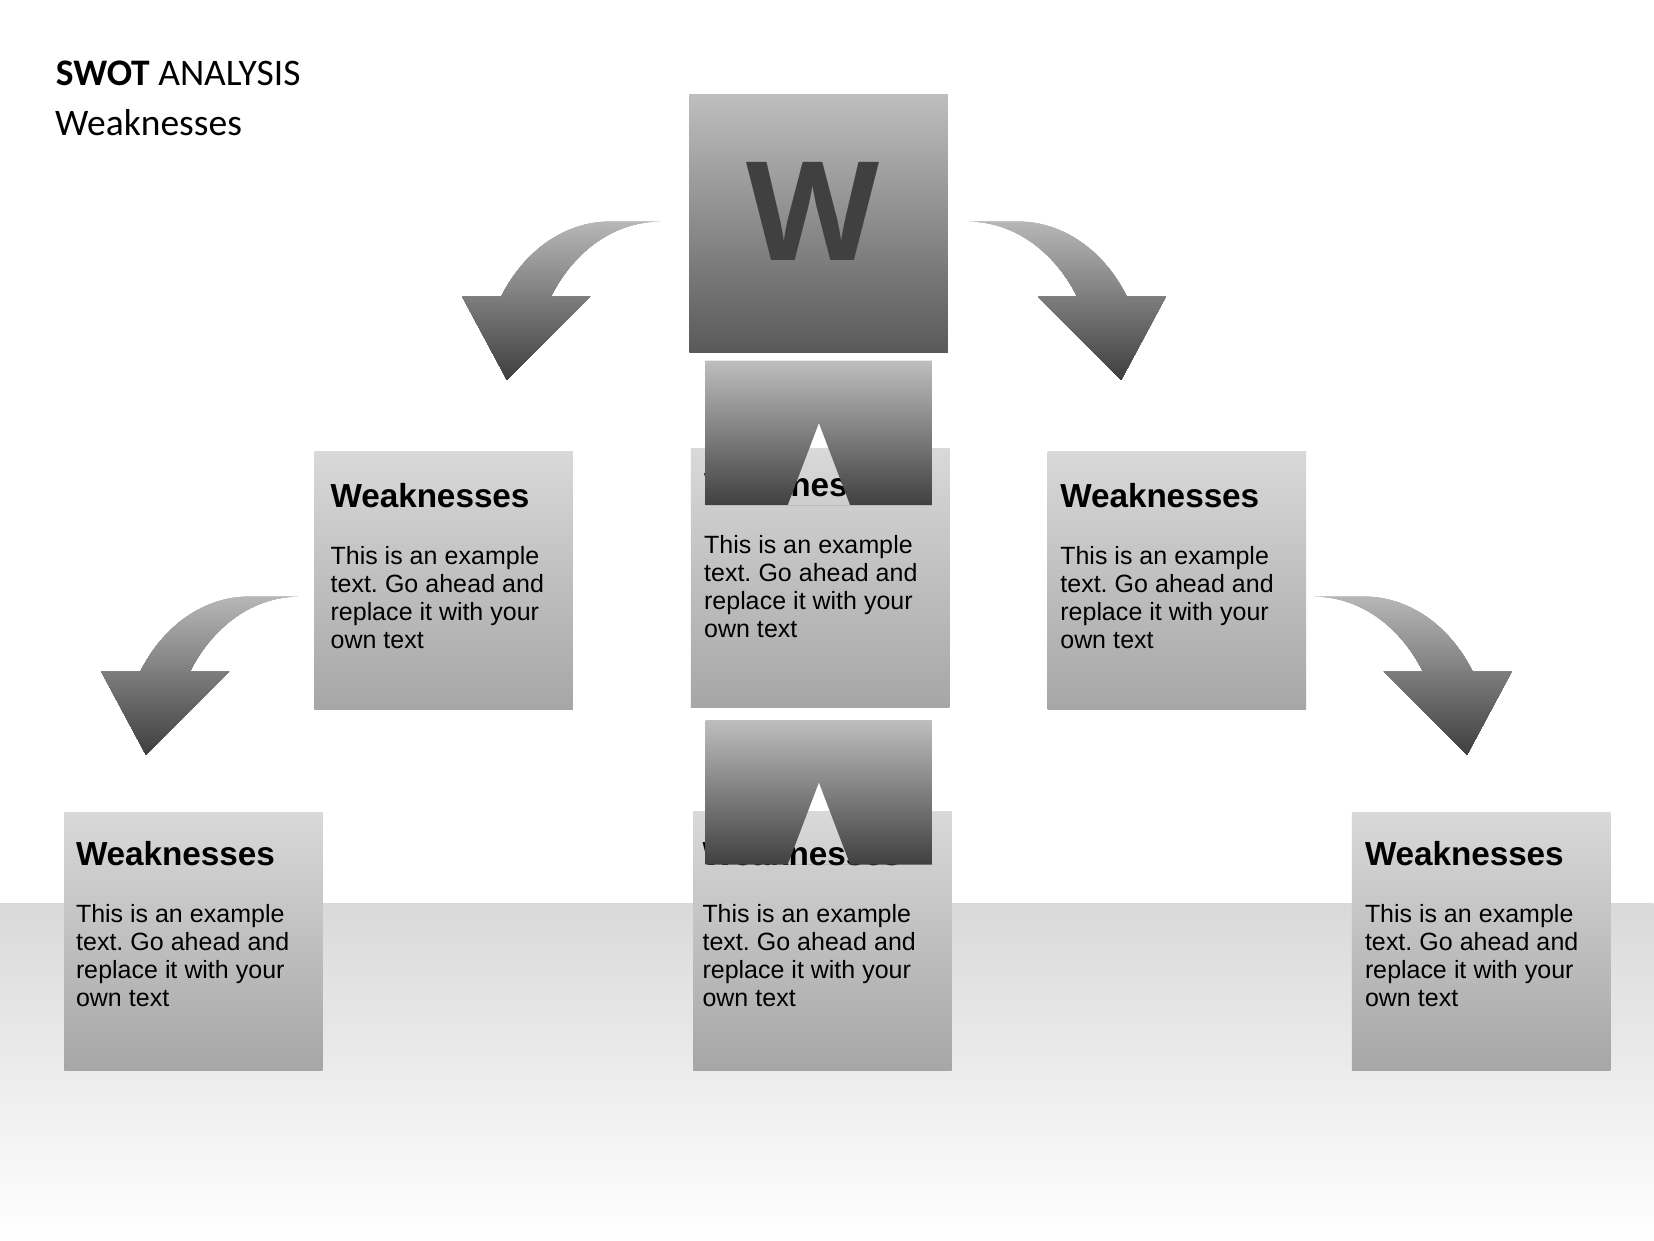

SWOT ANALYSIS
Weaknesses
W
Weaknesses
This is an example text. Go ahead and replace it with your own text
Weaknesses
This is an example text. Go ahead and replace it with your own text
Weaknesses
This is an example text. Go ahead and replace it with your own text
Weaknesses
This is an example text. Go ahead and replace it with your own text
Weaknesses
This is an example text. Go ahead and replace it with your own text
Weaknesses
This is an example text. Go ahead and replace it with your own text